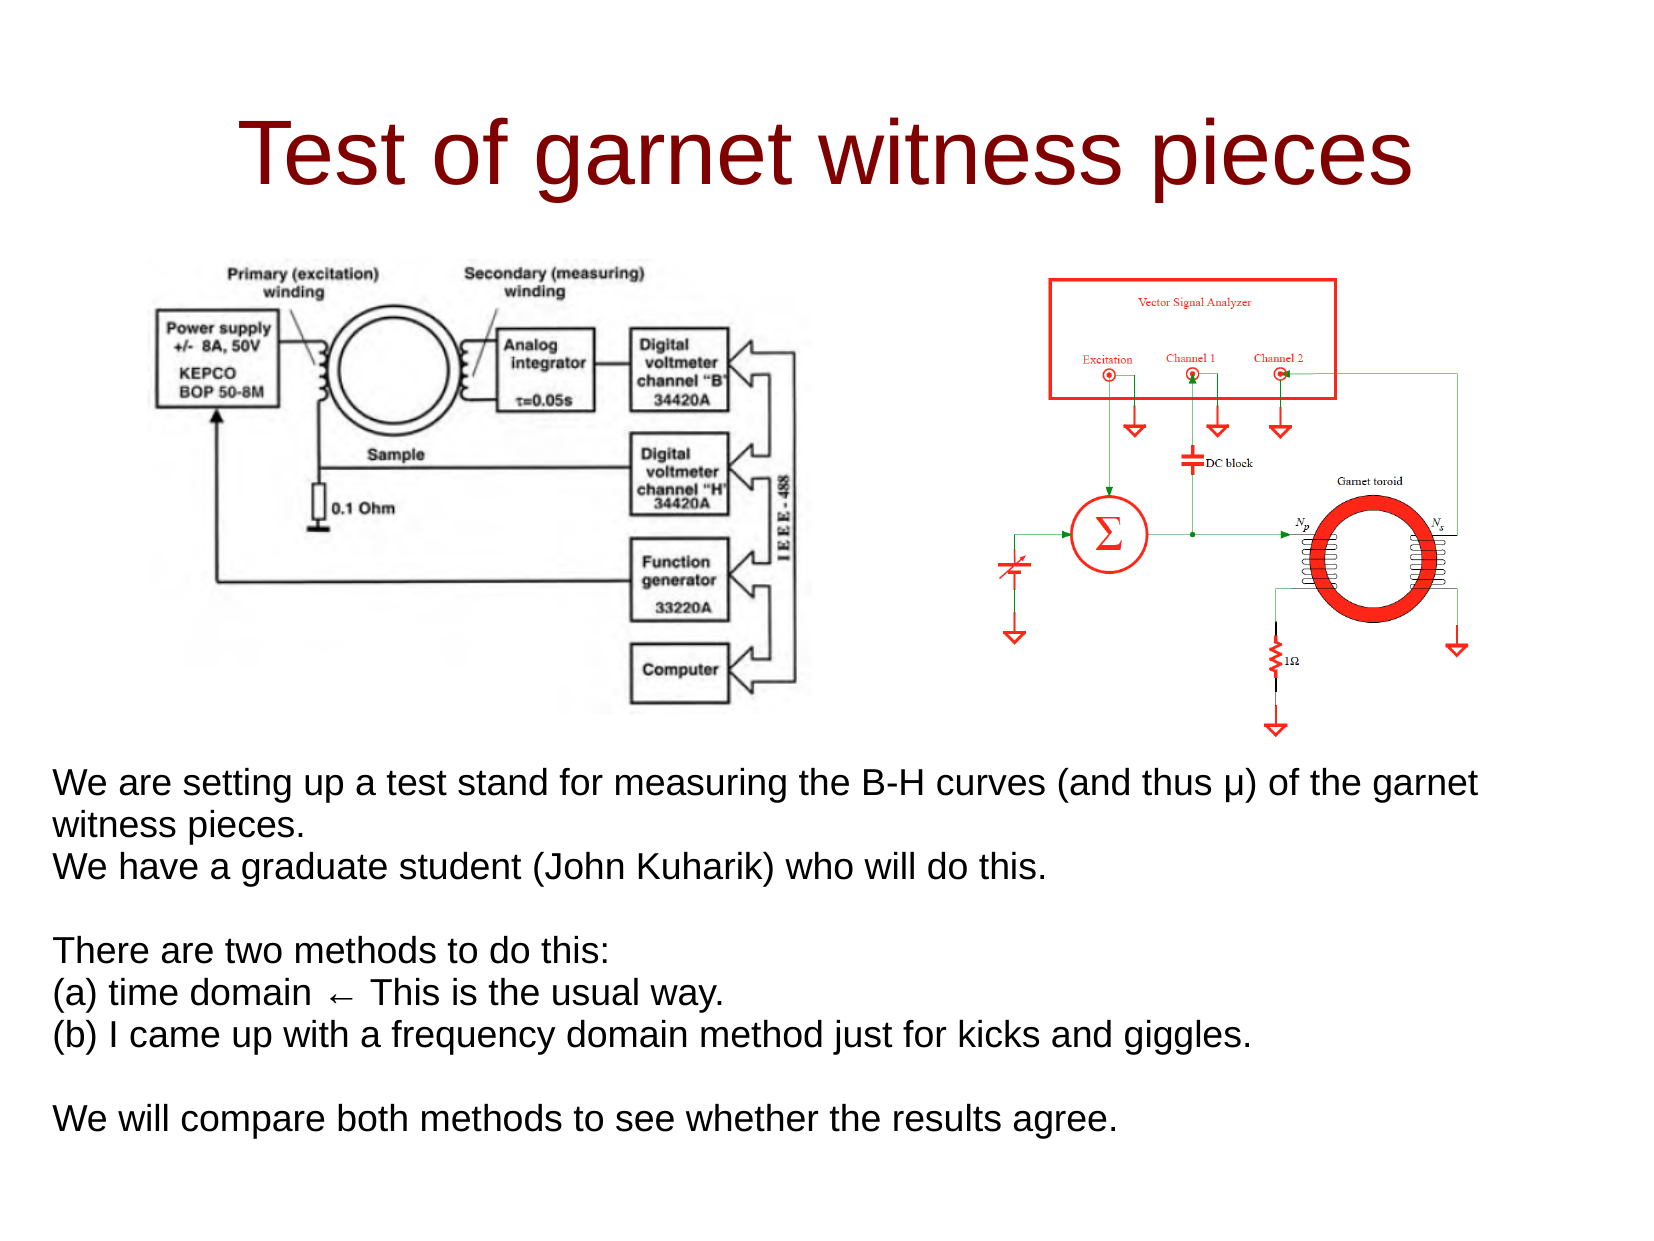

# Test of garnet witness pieces
We are setting up a test stand for measuring the B-H curves (and thus μ) of the garnet witness pieces.
We have a graduate student (John Kuharik) who will do this.
There are two methods to do this:
(a) time domain ← This is the usual way.
(b) I came up with a frequency domain method just for kicks and giggles.
We will compare both methods to see whether the results agree.